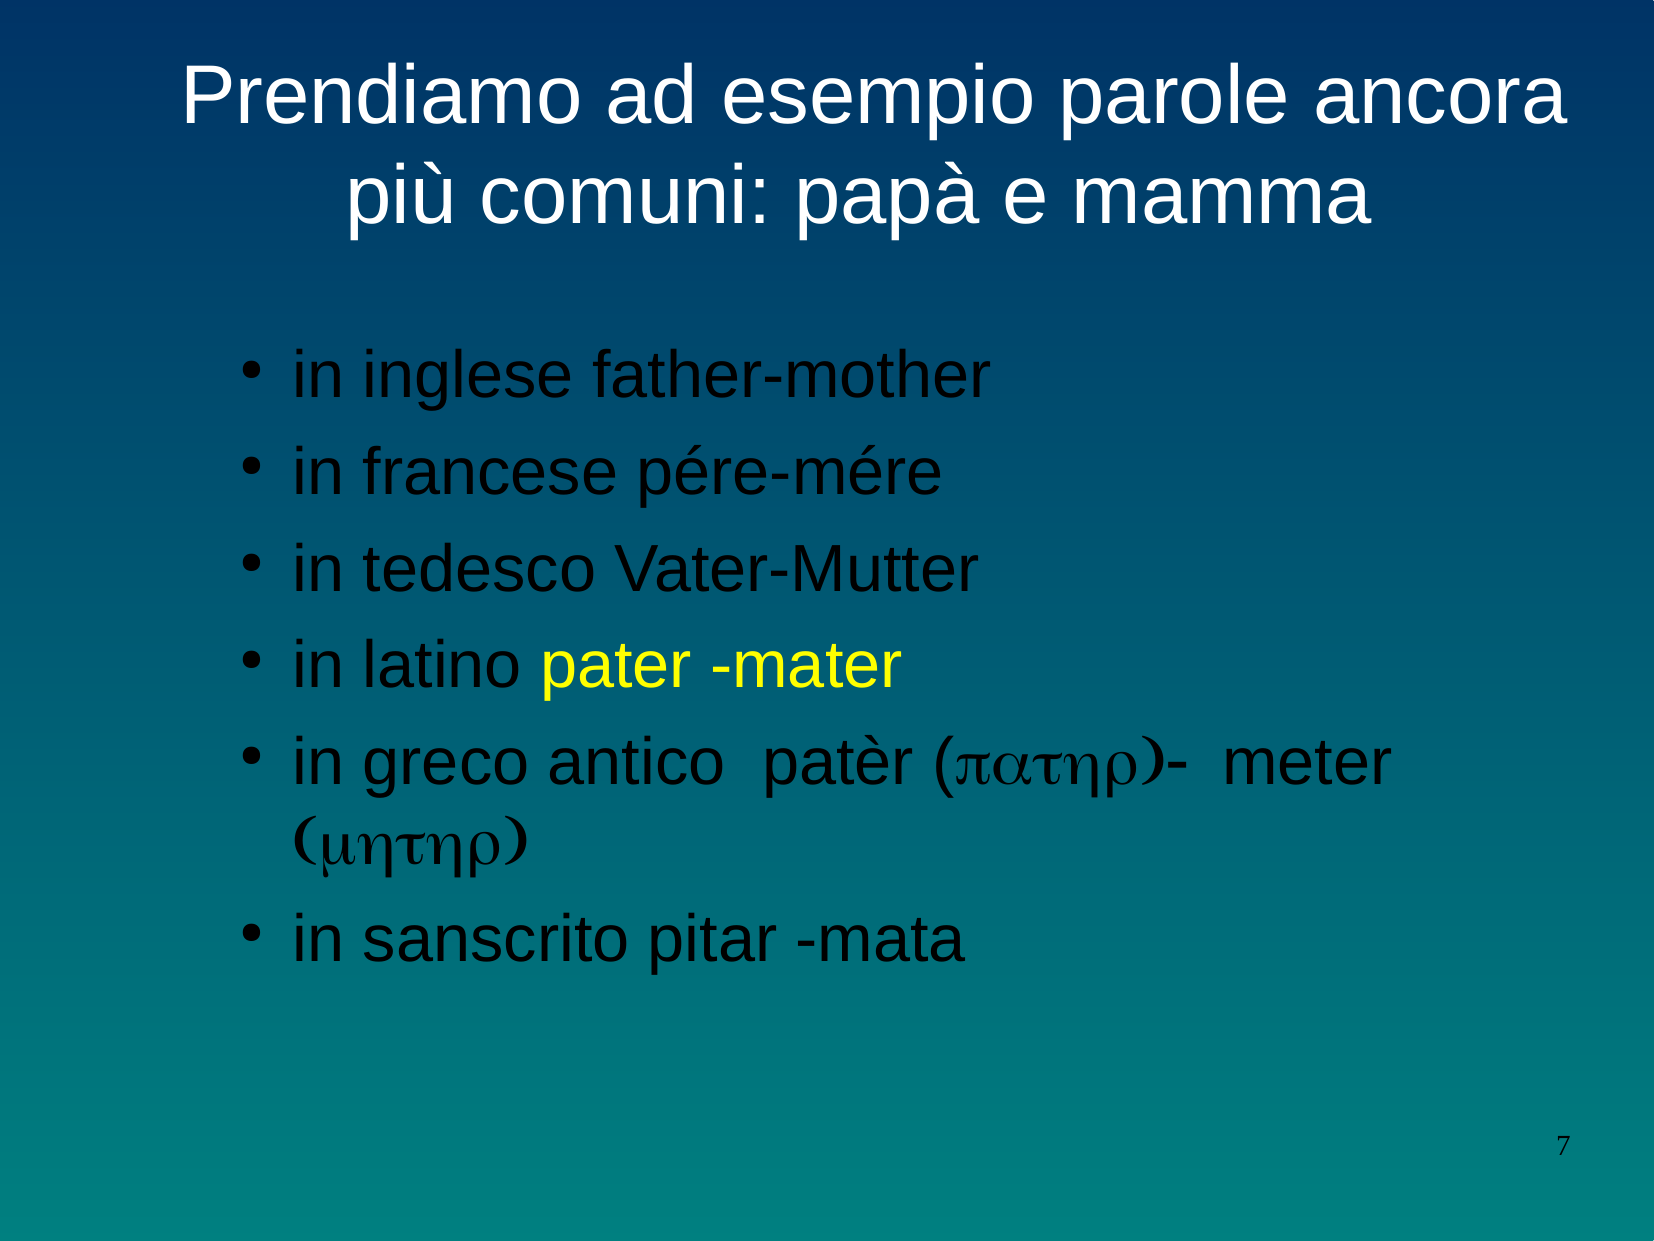

# Prendiamo ad esempio parole ancora più comuni: papà e mamma
in inglese father-mother
in francese pére-mére
in tedesco Vater-Mutter
in latino pater -mater
in greco antico patèr (meter 
in sanscrito pitar -mata
7